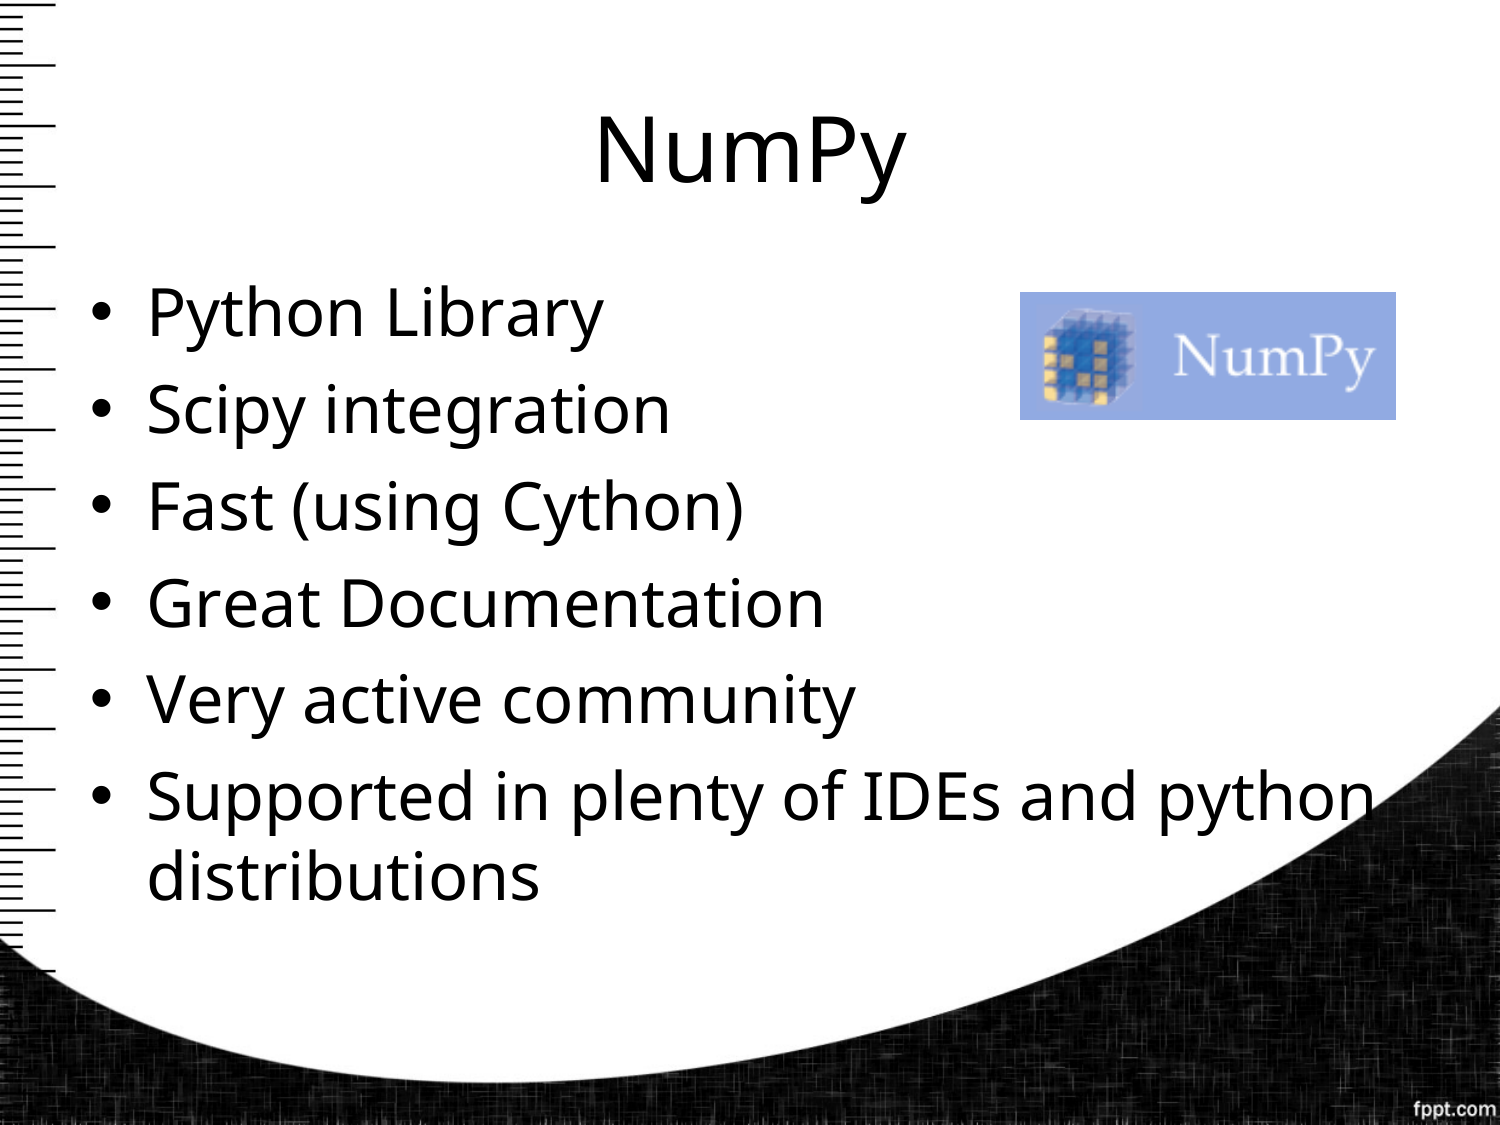

# NumPy
Python Library
Scipy integration
Fast (using Cython)
Great Documentation
Very active community
Supported in plenty of IDEs and python distributions